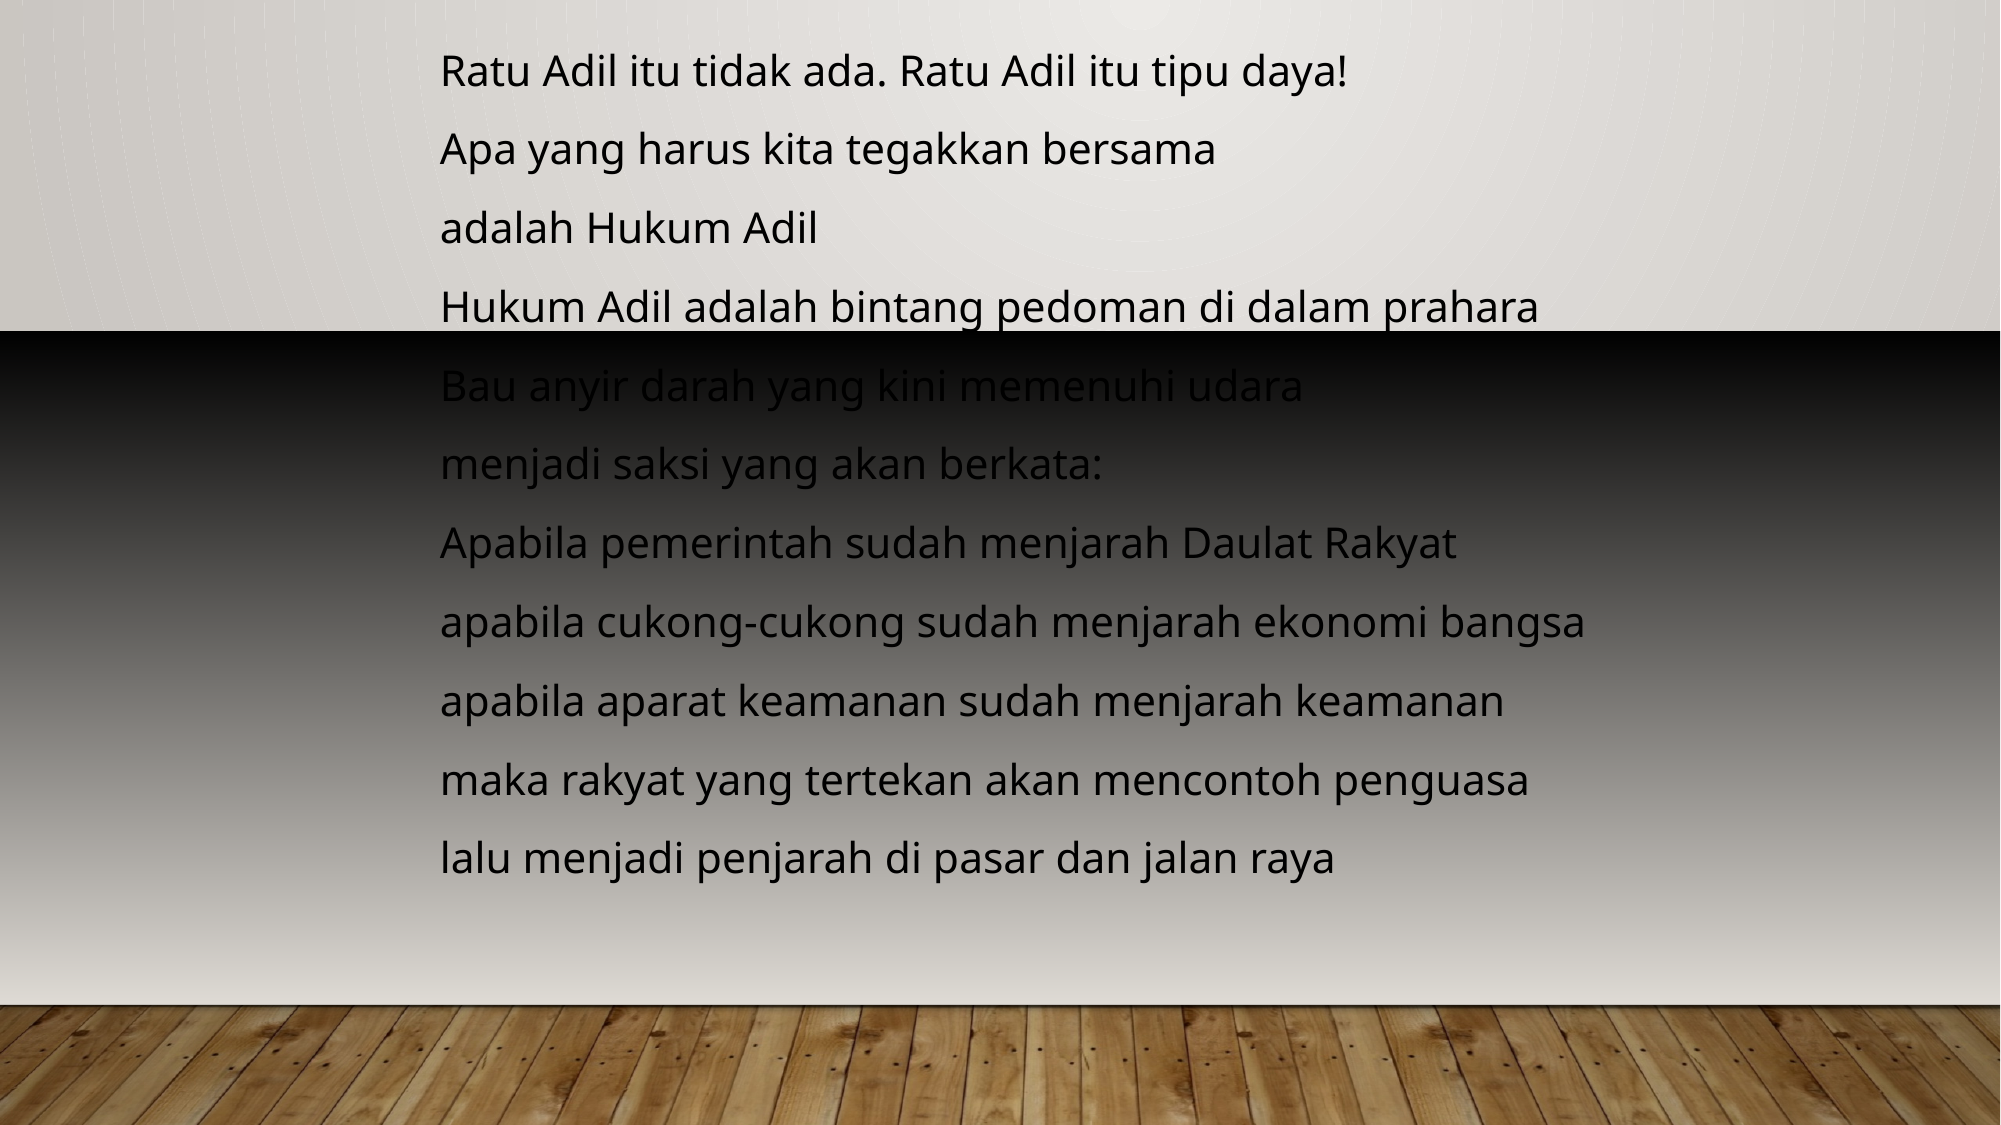

# Ratu Adil itu tidak ada. Ratu Adil itu tipu daya!
Apa yang harus kita tegakkan bersama
adalah Hukum Adil
Hukum Adil adalah bintang pedoman di dalam prahara
Bau anyir darah yang kini memenuhi udara
menjadi saksi yang akan berkata:
Apabila pemerintah sudah menjarah Daulat Rakyat
apabila cukong-cukong sudah menjarah ekonomi bangsa
apabila aparat keamanan sudah menjarah keamanan
maka rakyat yang tertekan akan mencontoh penguasa
lalu menjadi penjarah di pasar dan jalan raya